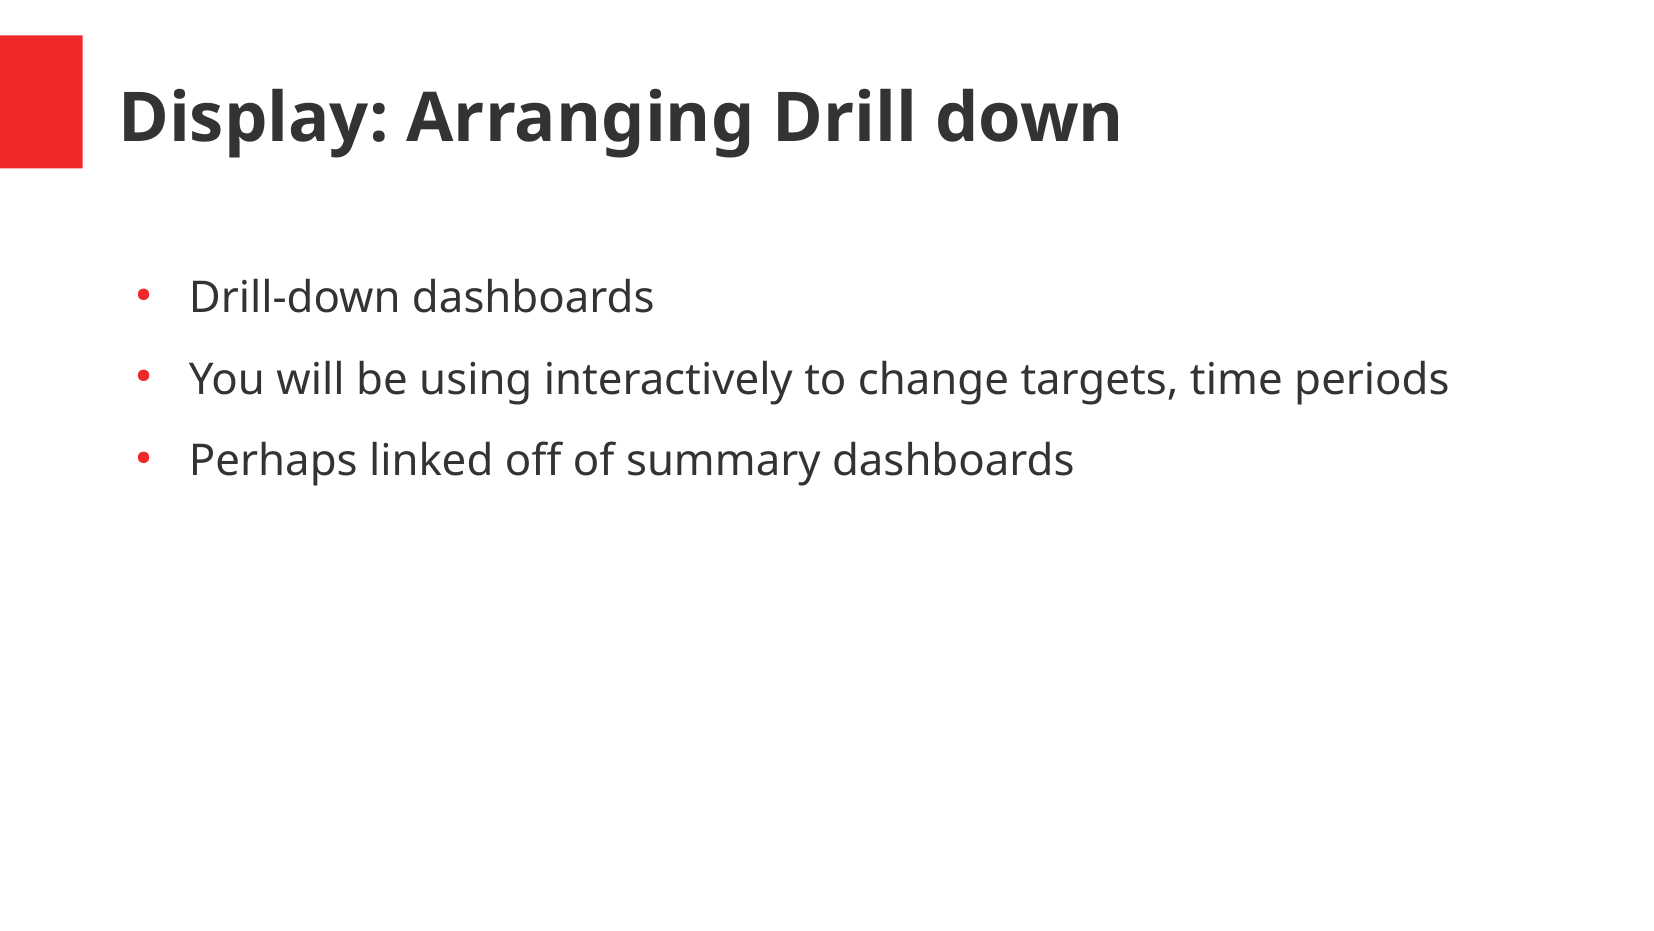

# Display: Arranging Drill down
Drill-down dashboards
You will be using interactively to change targets, time periods
Perhaps linked off of summary dashboards